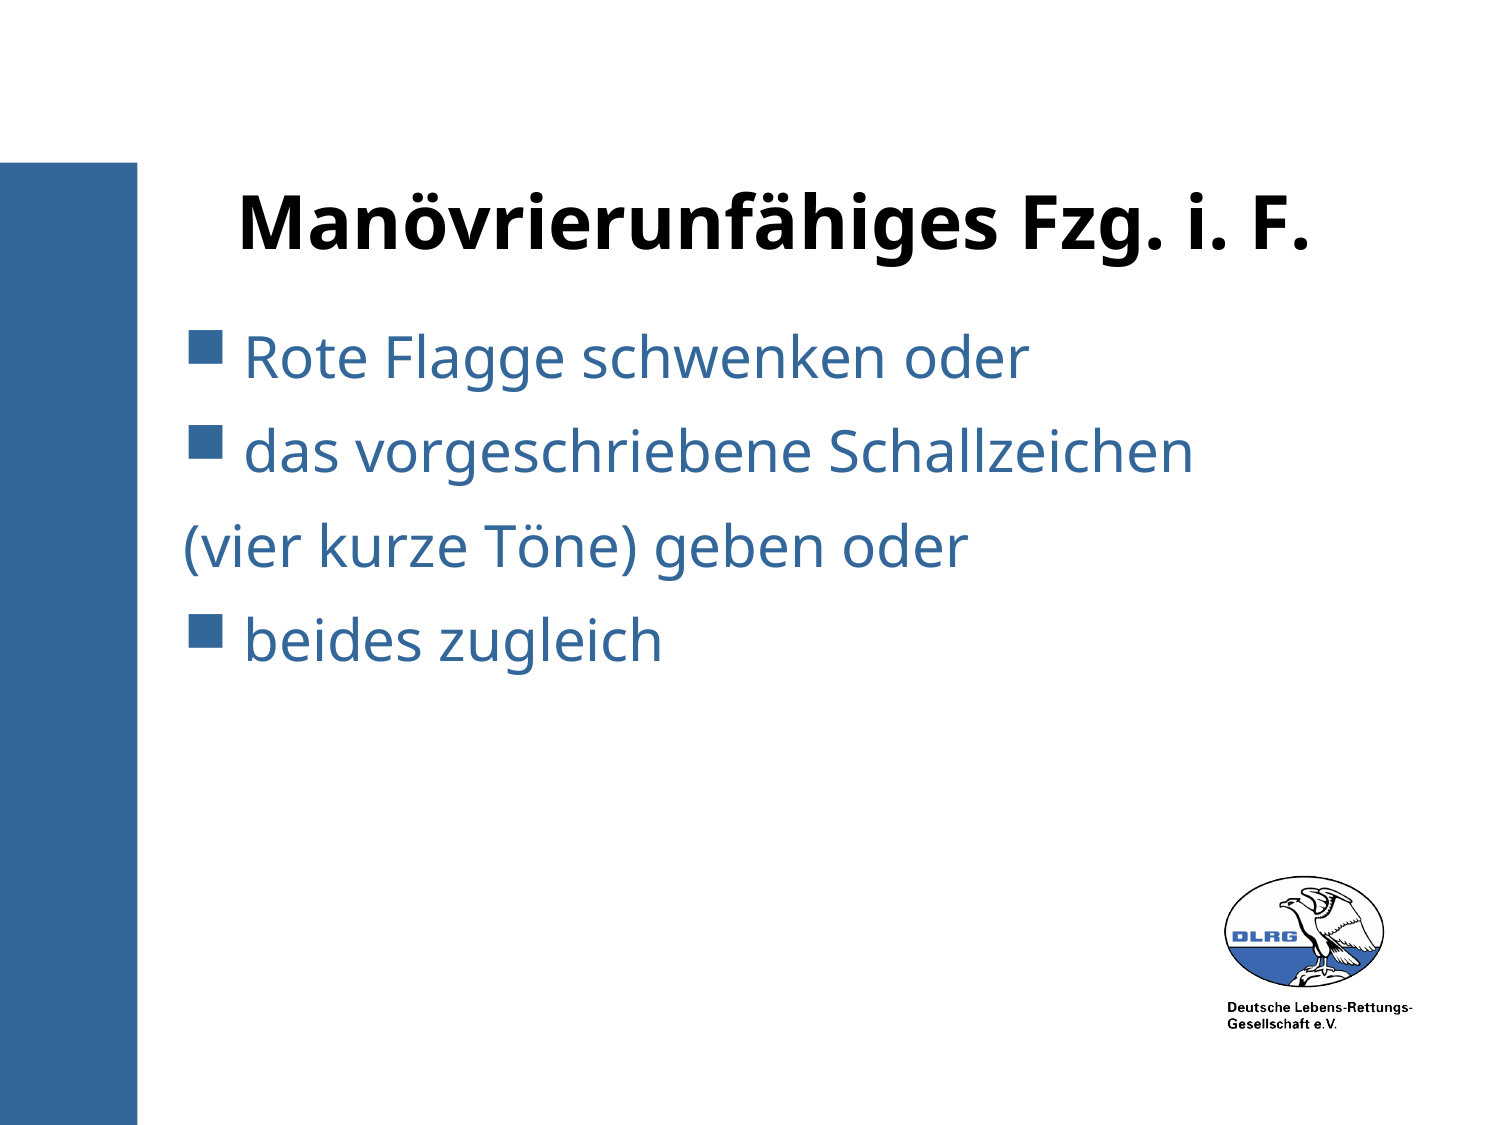

#
Manövrierunfähiges Fzg. i. F.
 Rote Flagge schwenken oder
 das vorgeschriebene Schallzeichen (vier kurze Töne) geben oder
 beides zugleich